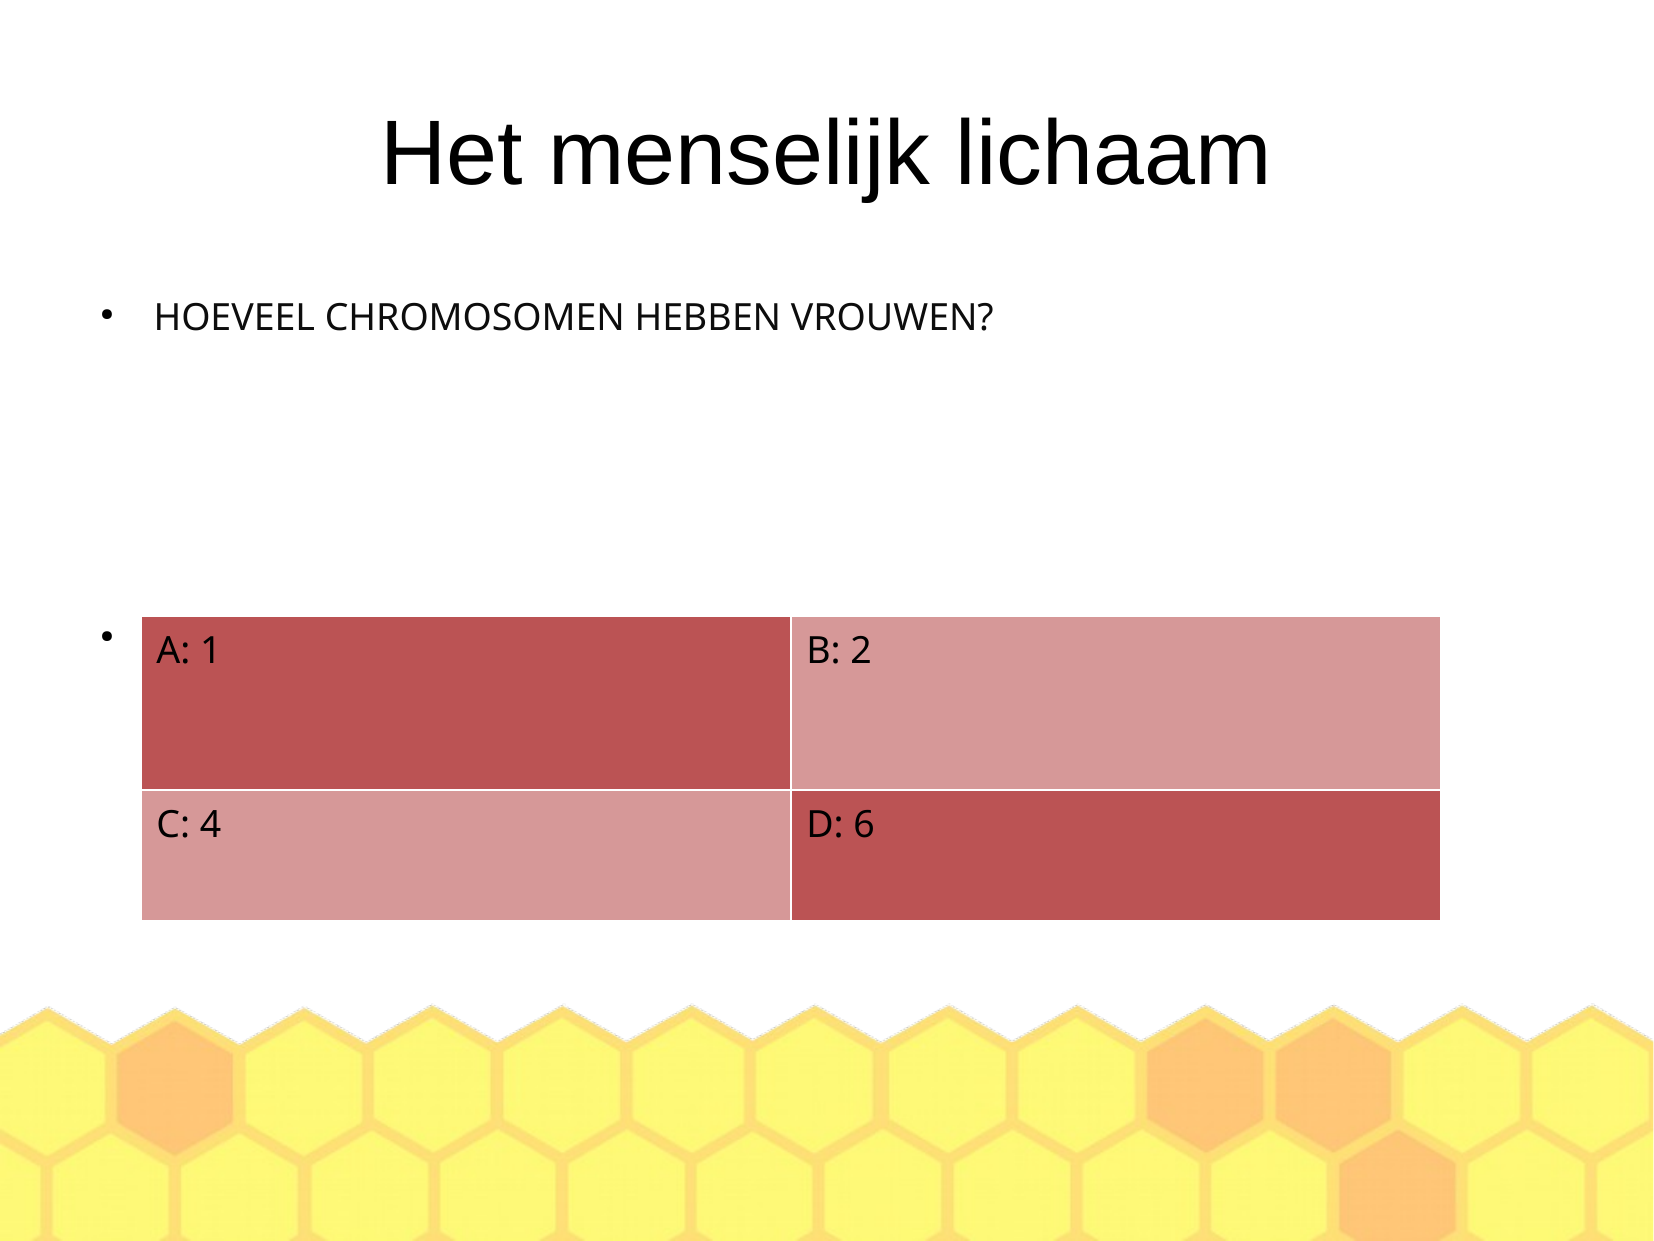

# Het menselijk lichaam
Hoeveel chromosomen hebben vrouwen?
| A: 1 | B: 2 |
| --- | --- |
| C: 4 | D: 6 |